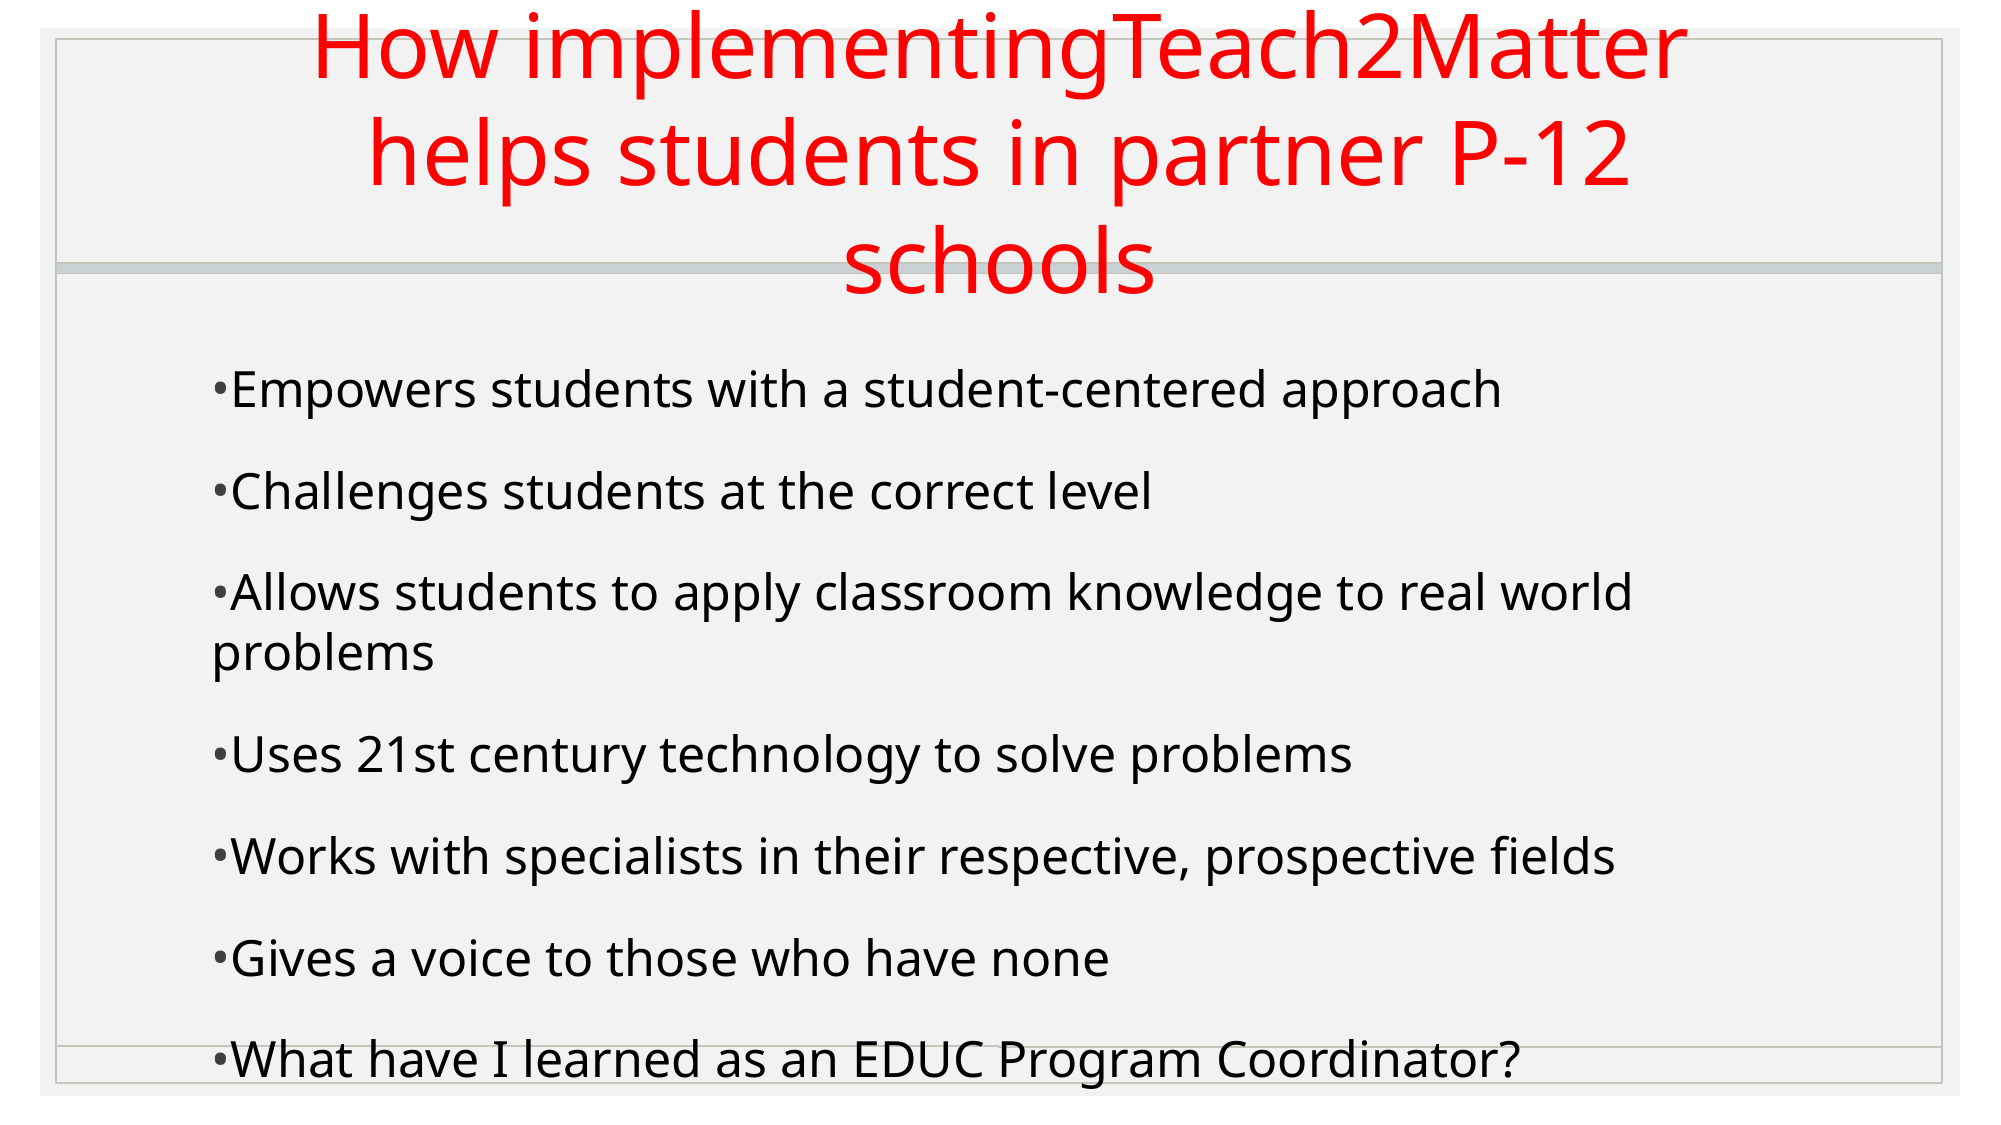

# How implementingTeach2Matter helps students in partner P-12 schools
Empowers students with a student-centered approach
Challenges students at the correct level
Allows students to apply classroom knowledge to real world problems
Uses 21st century technology to solve problems
Works with specialists in their respective, prospective fields
Gives a voice to those who have none
What have I learned as an EDUC Program Coordinator?